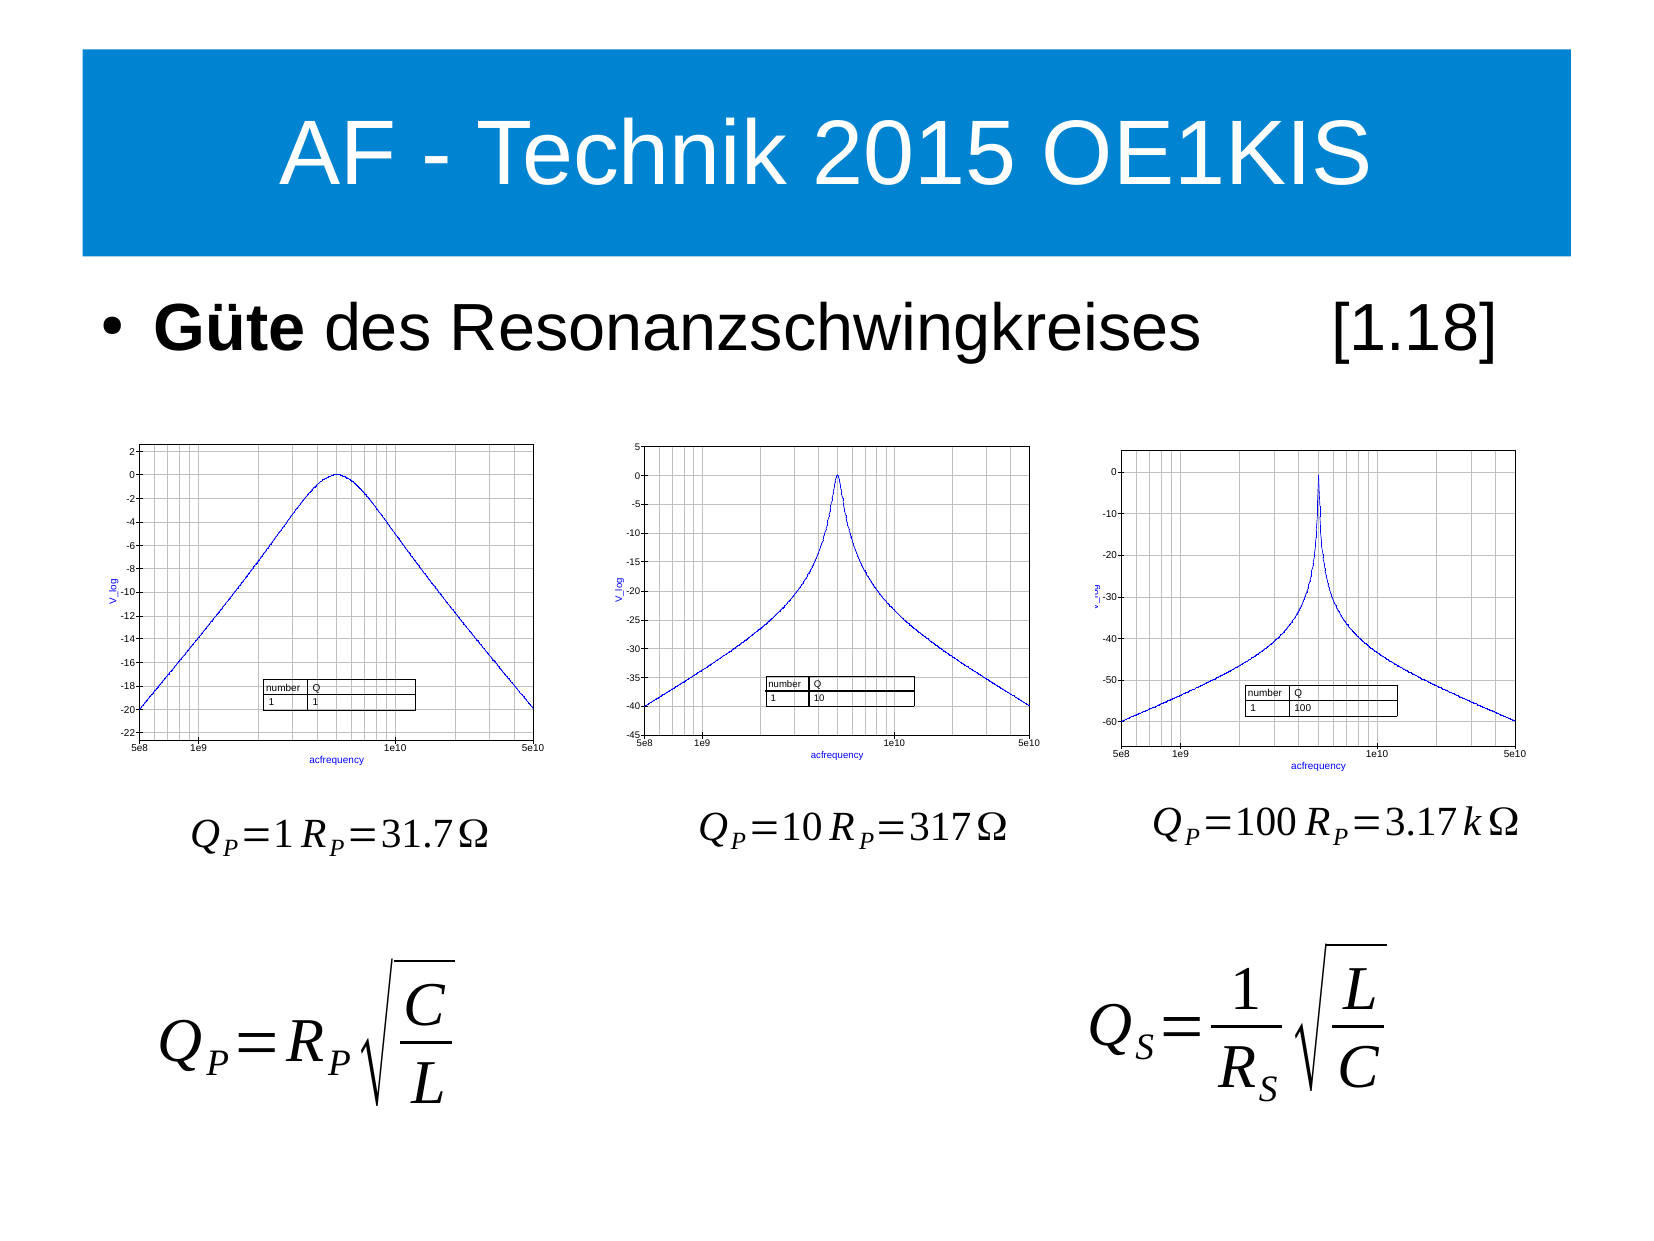

#
AF - Technik 2015 OE1KIS
Güte des Resonanzschwingkreises [1.18]